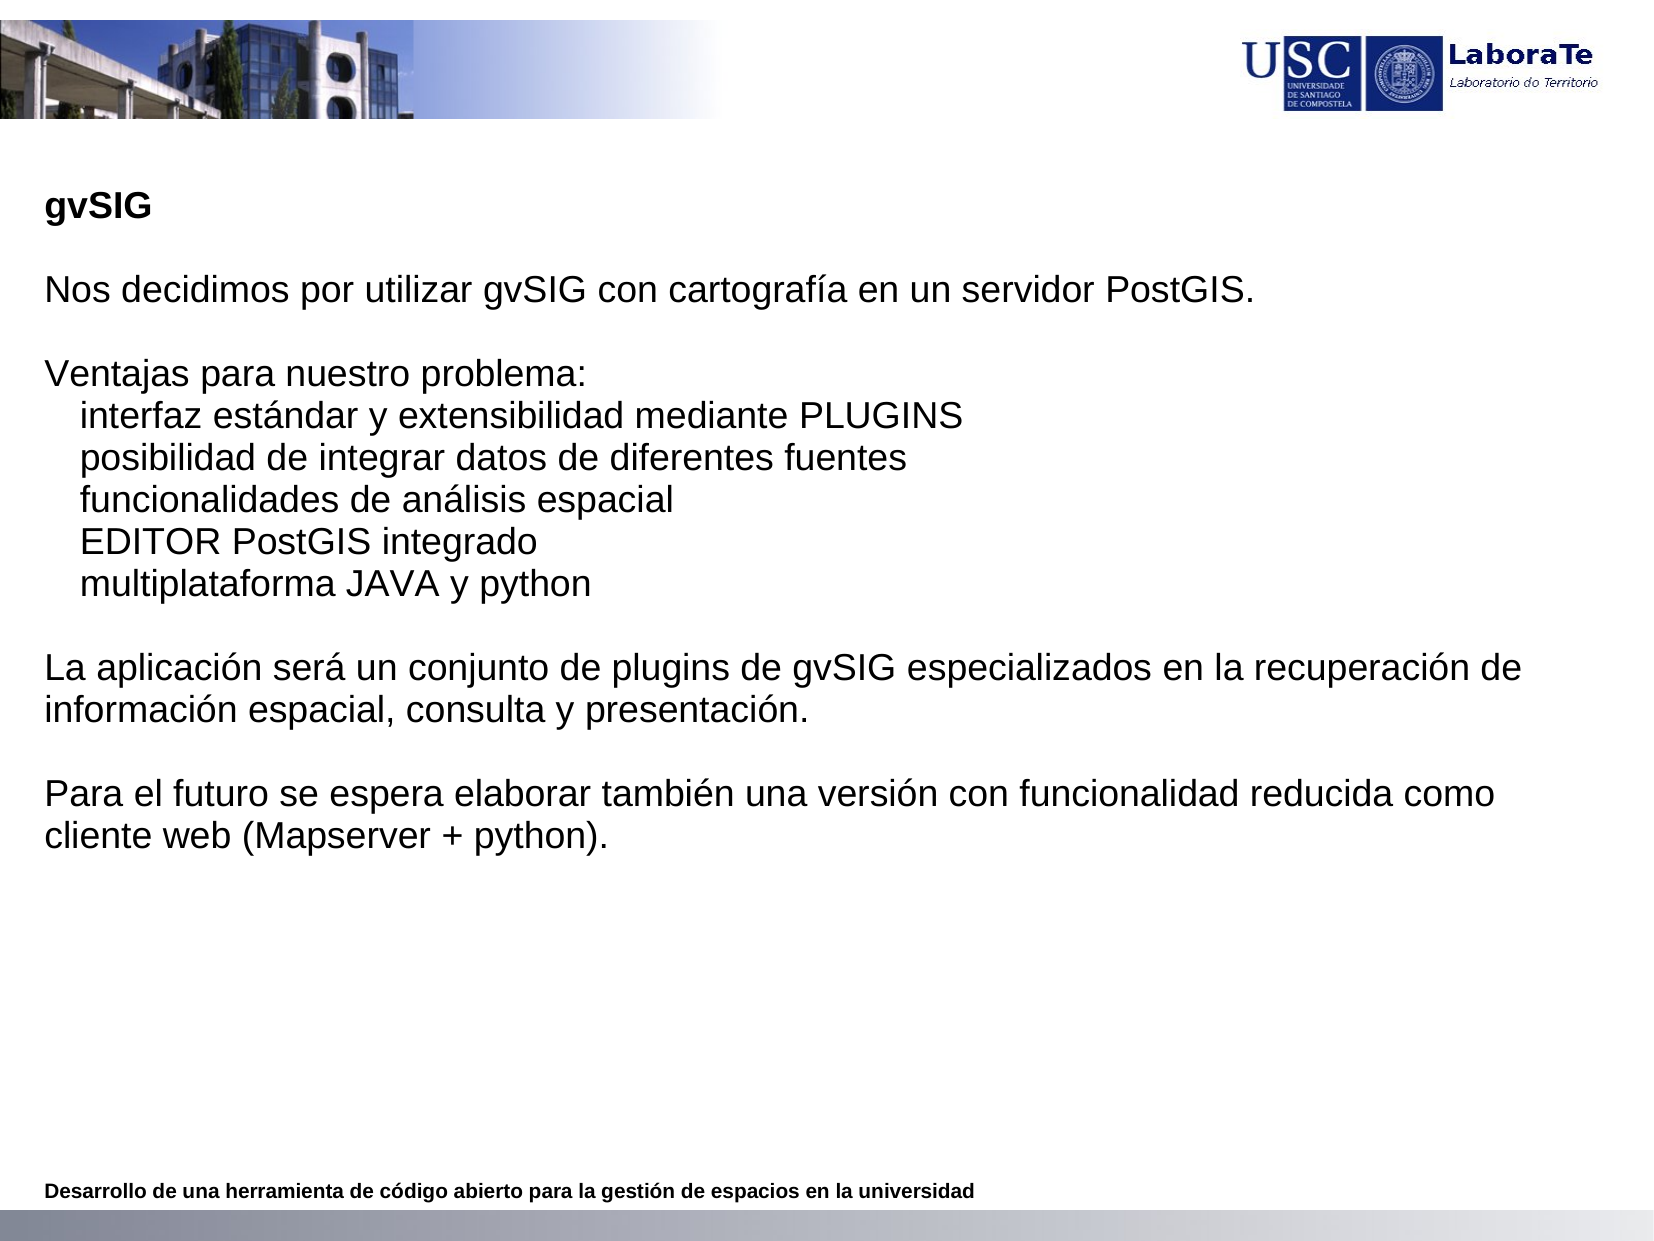

gvSIG
Nos decidimos por utilizar gvSIG con cartografía en un servidor PostGIS.
Ventajas para nuestro problema:
interfaz estándar y extensibilidad mediante PLUGINS
posibilidad de integrar datos de diferentes fuentes
funcionalidades de análisis espacial
EDITOR PostGIS integrado
multiplataforma JAVA y python
La aplicación será un conjunto de plugins de gvSIG especializados en la recuperación de información espacial, consulta y presentación.
Para el futuro se espera elaborar también una versión con funcionalidad reducida como cliente web (Mapserver + python).